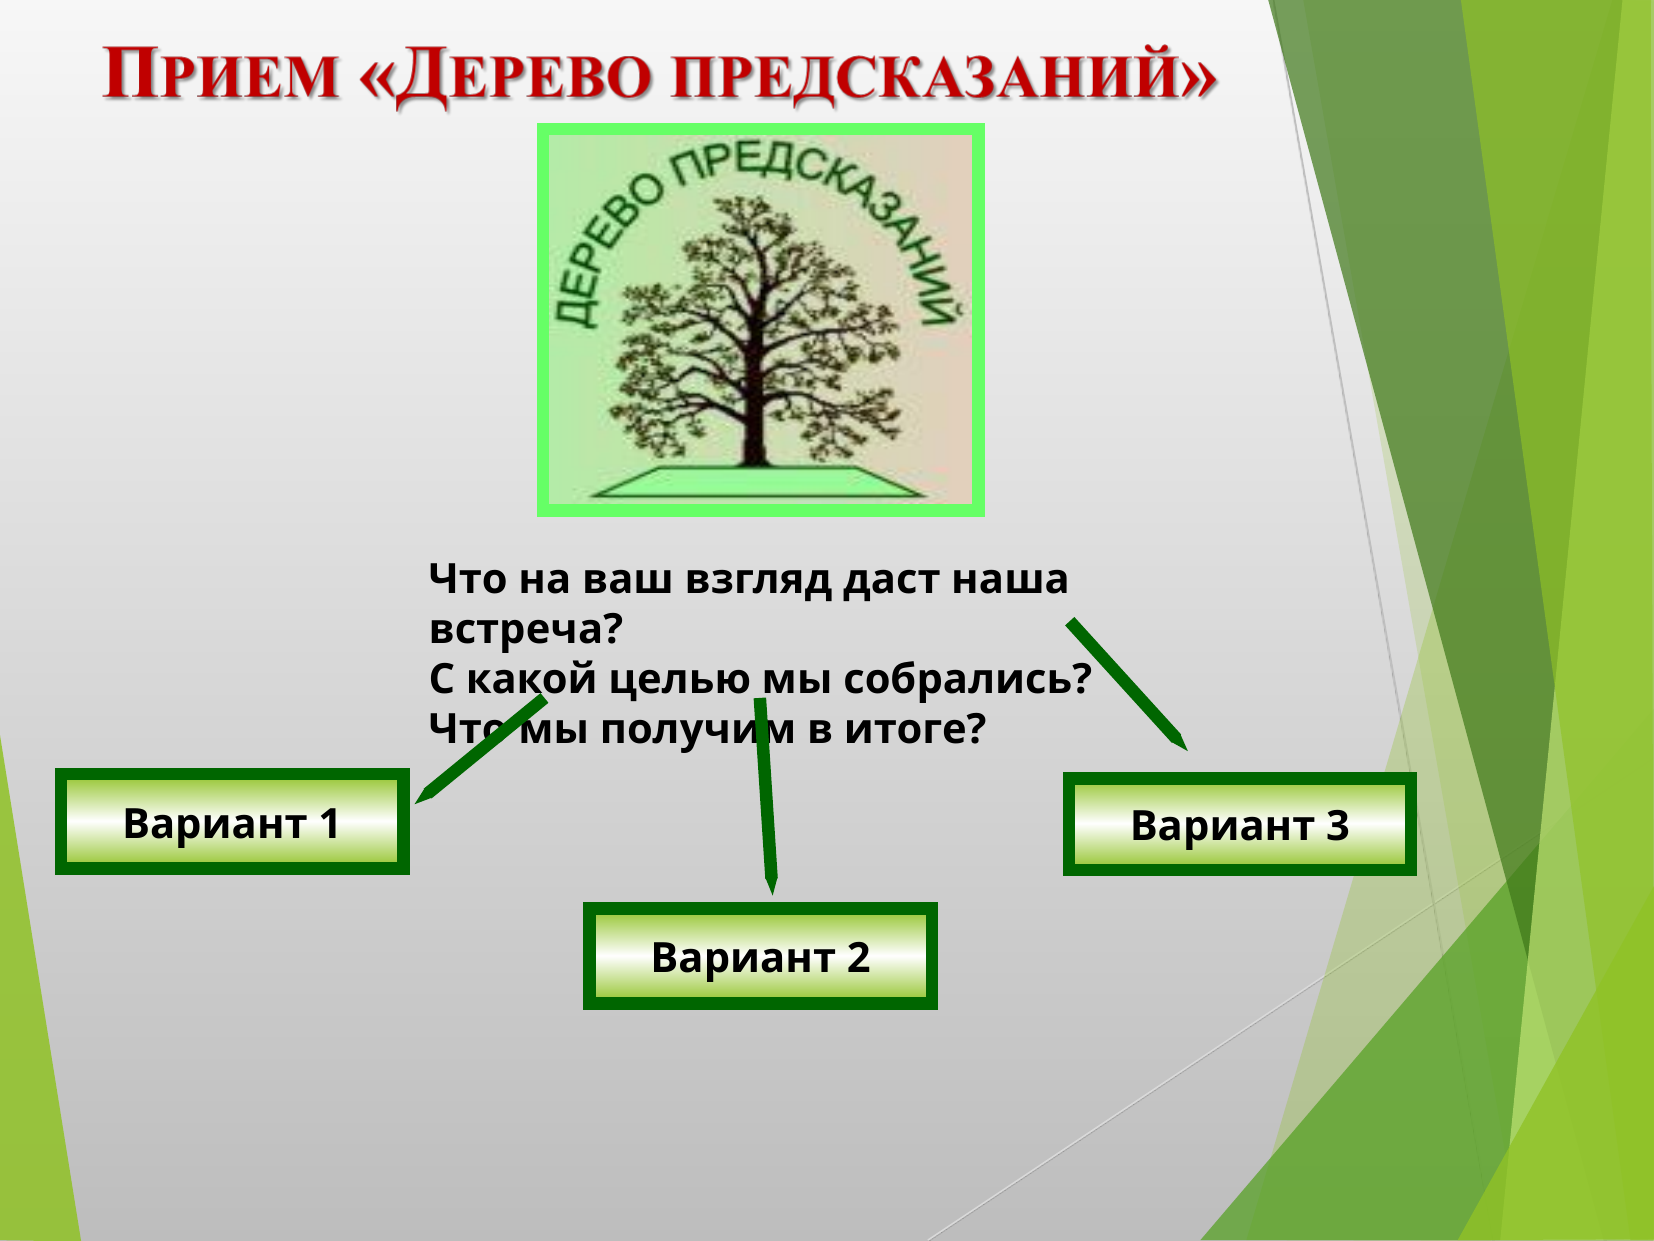

Что на ваш взгляд даст наша встреча?
С какой целью мы собрались?
Что мы получим в итоге?
Вариант 1
Вариант 3
Вариант 2